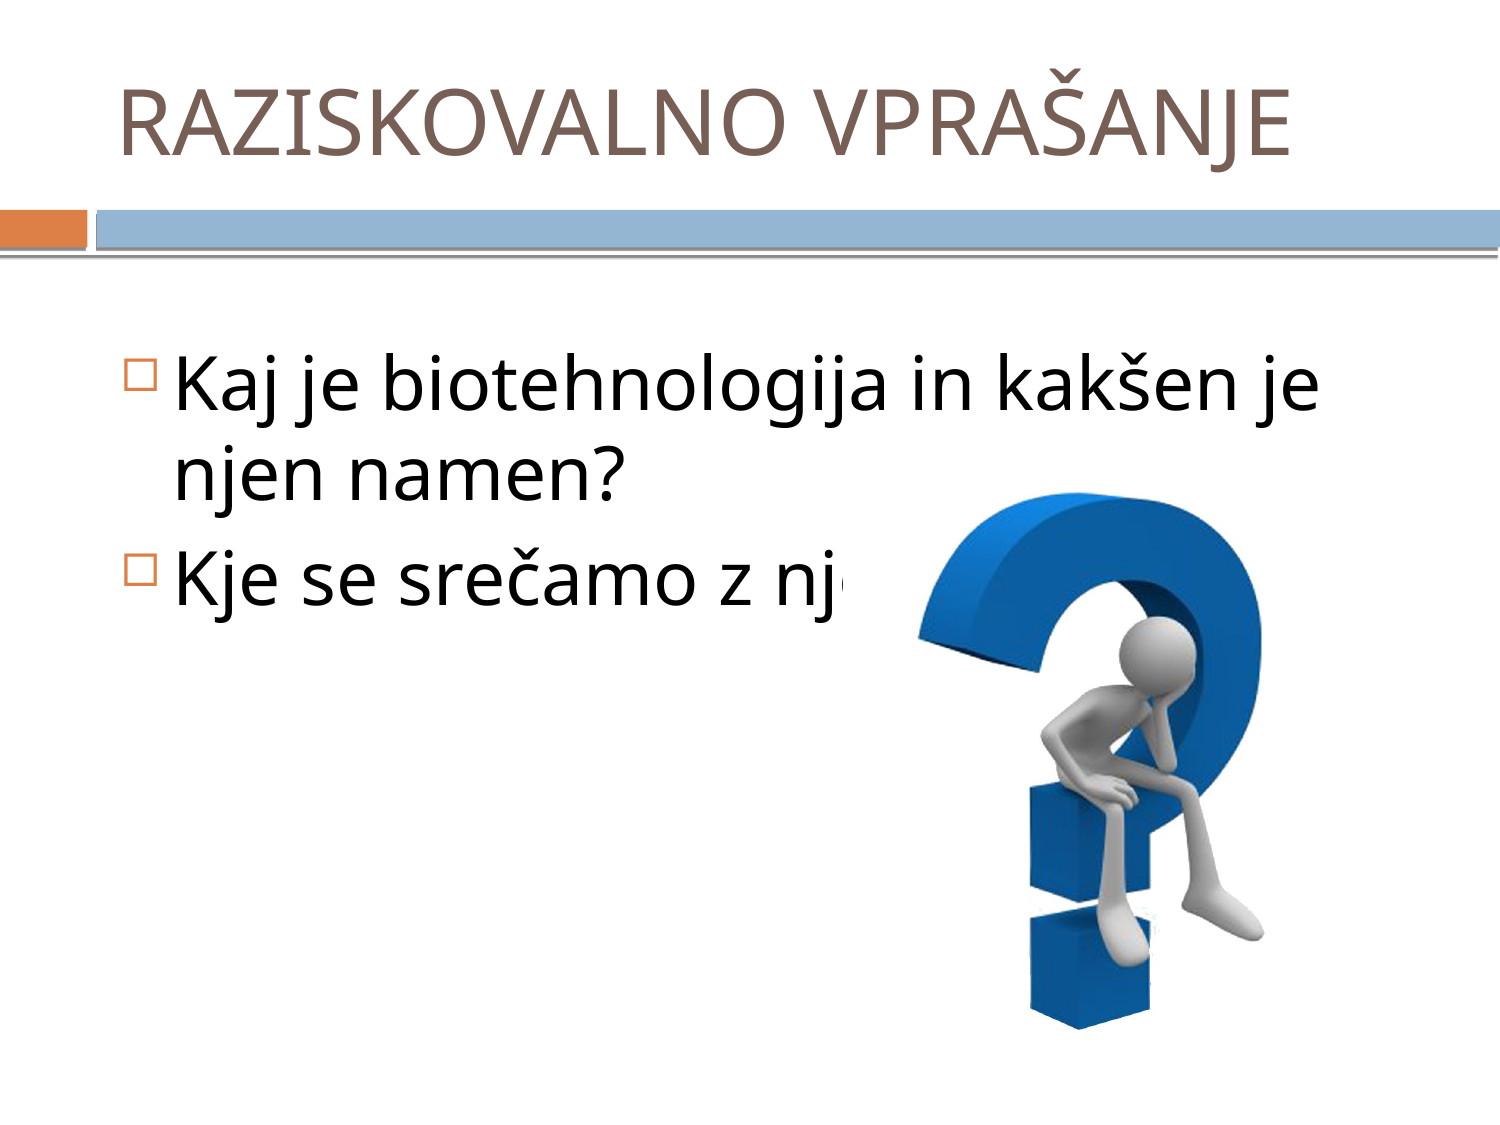

# RAZISKOVALNO VPRAŠANJE
Kaj je biotehnologija in kakšen je njen namen?
Kje se srečamo z njo?